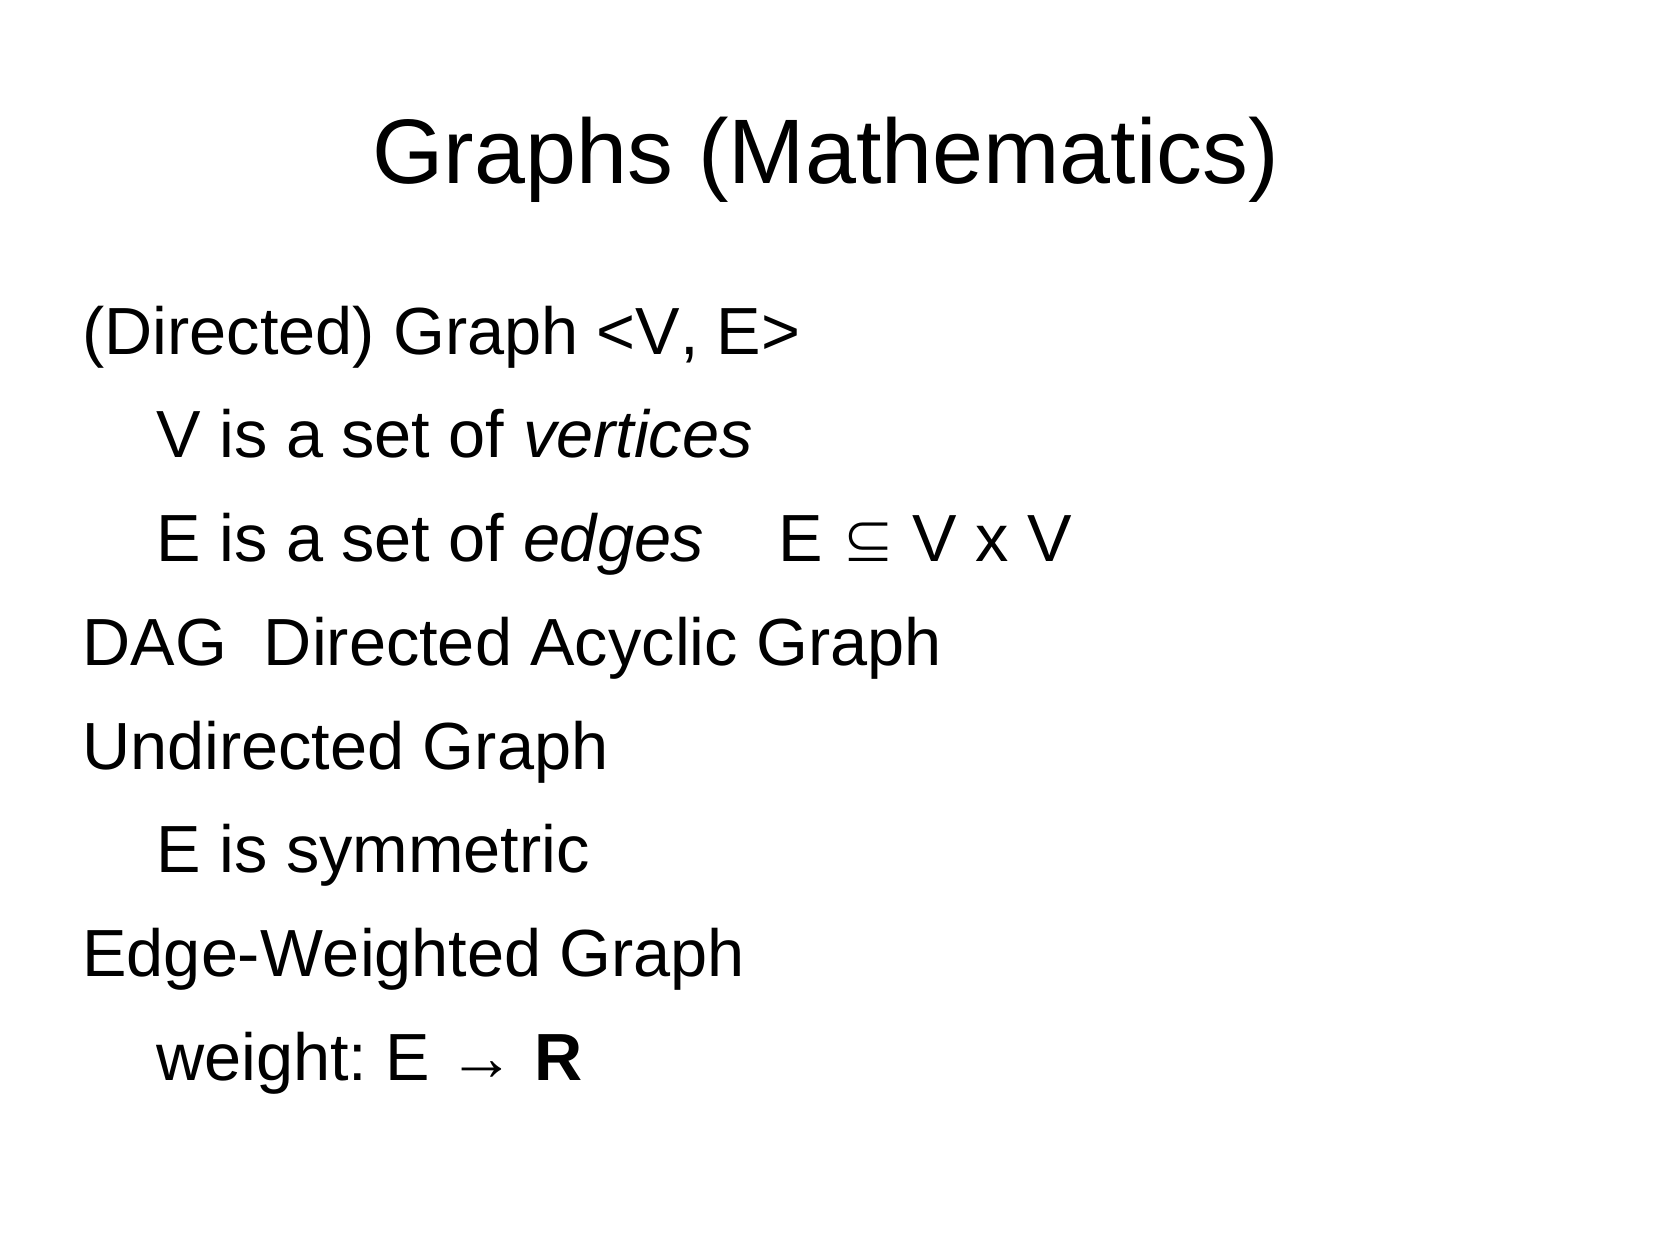

# Graphs (Mathematics)
(Directed) Graph <V, E>
 V is a set of vertices
 E is a set of edges E  V x V
DAG Directed Acyclic Graph
Undirected Graph
 E is symmetric
Edge-Weighted Graph
 weight: E → R